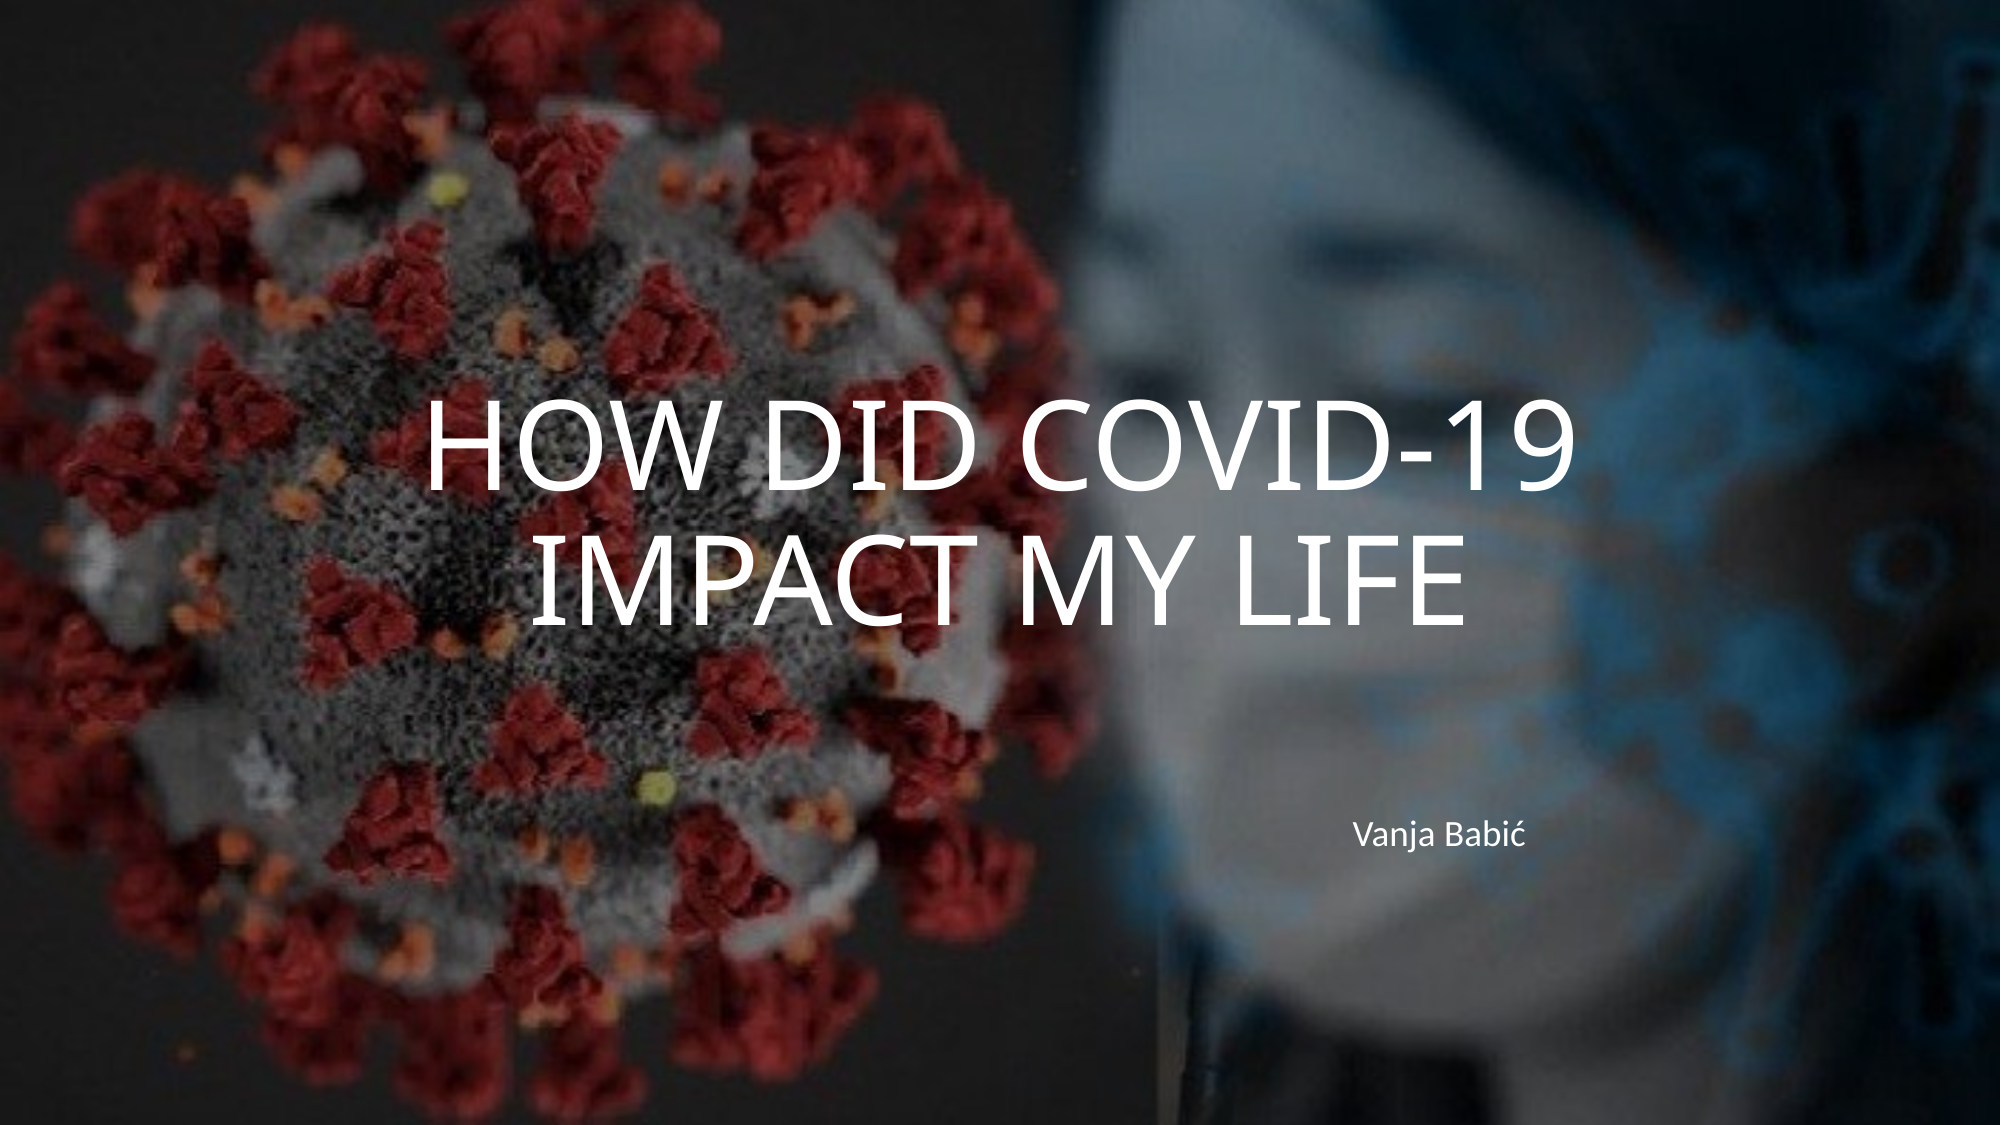

# HOW DID COVID-19 IMPACT MY LIFE
 Vanja Babić